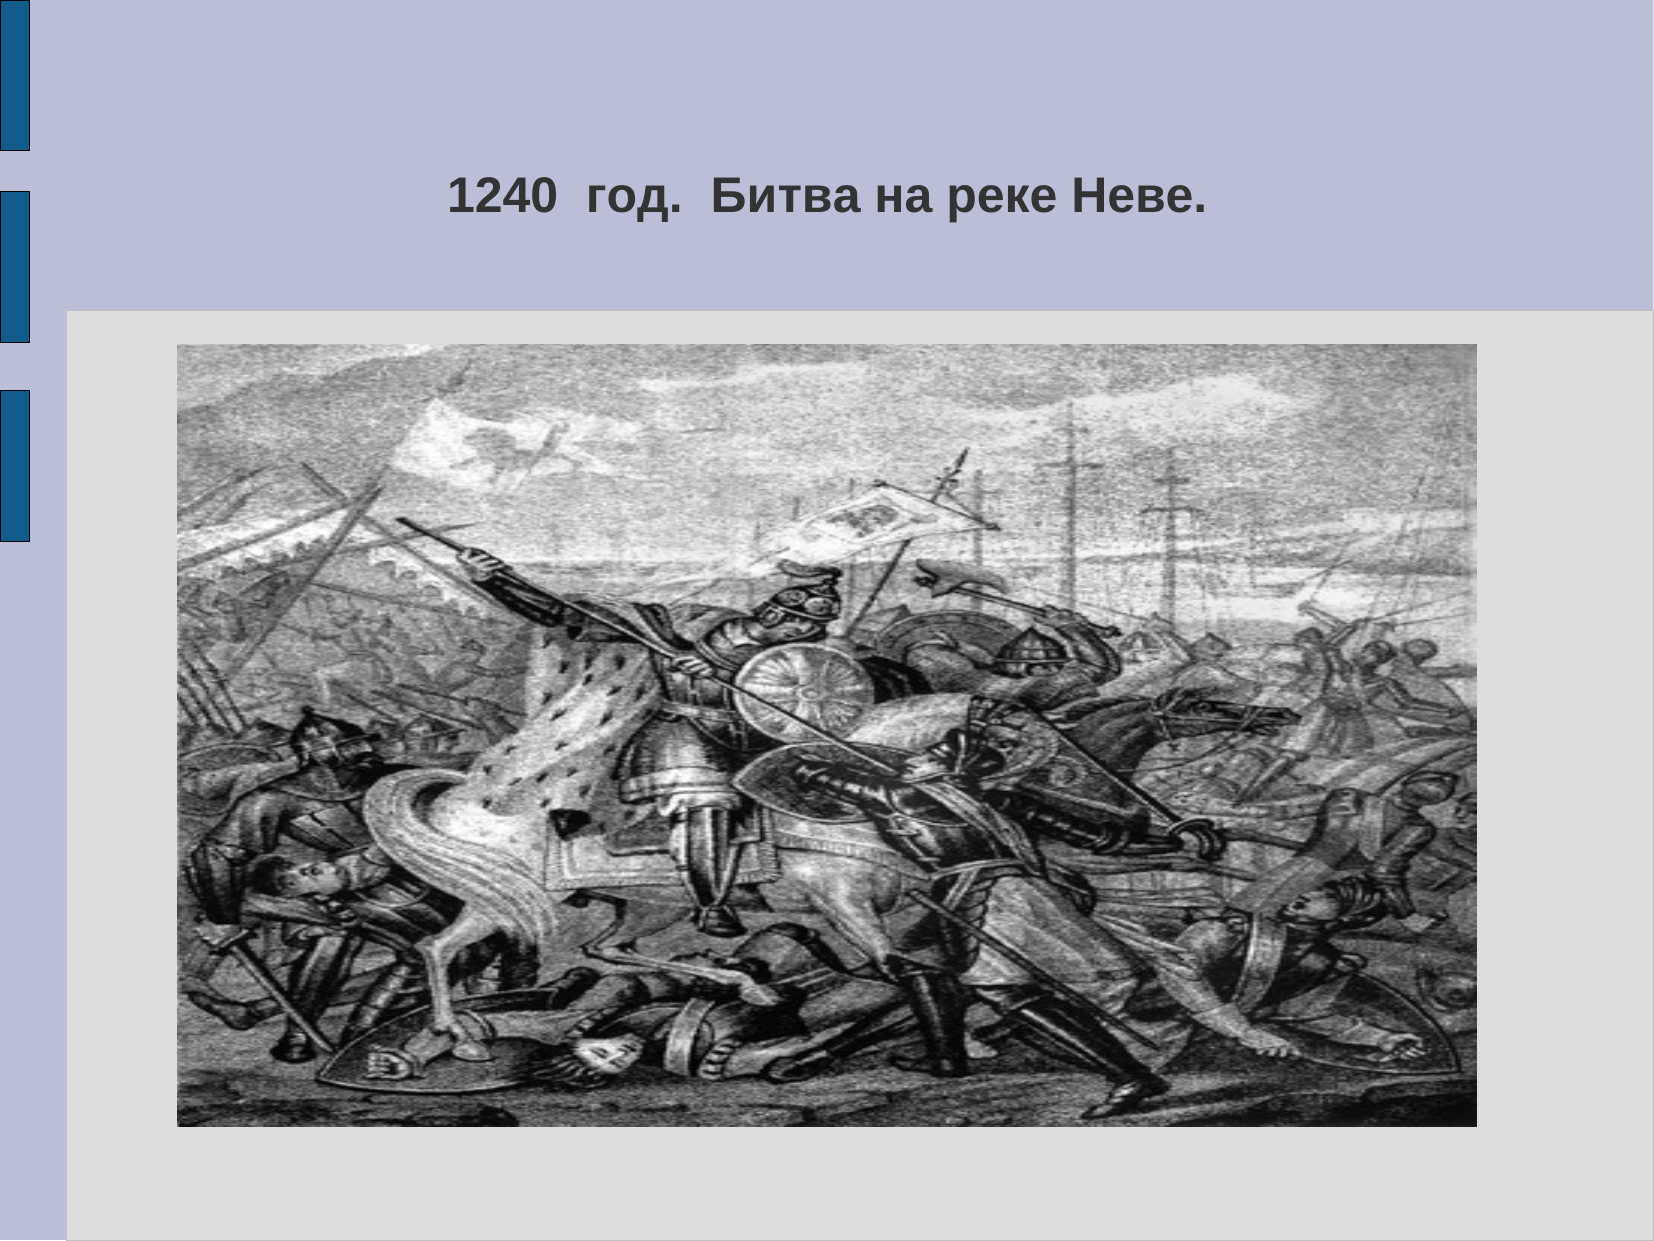

# 1240 год. Битва на реке Неве.